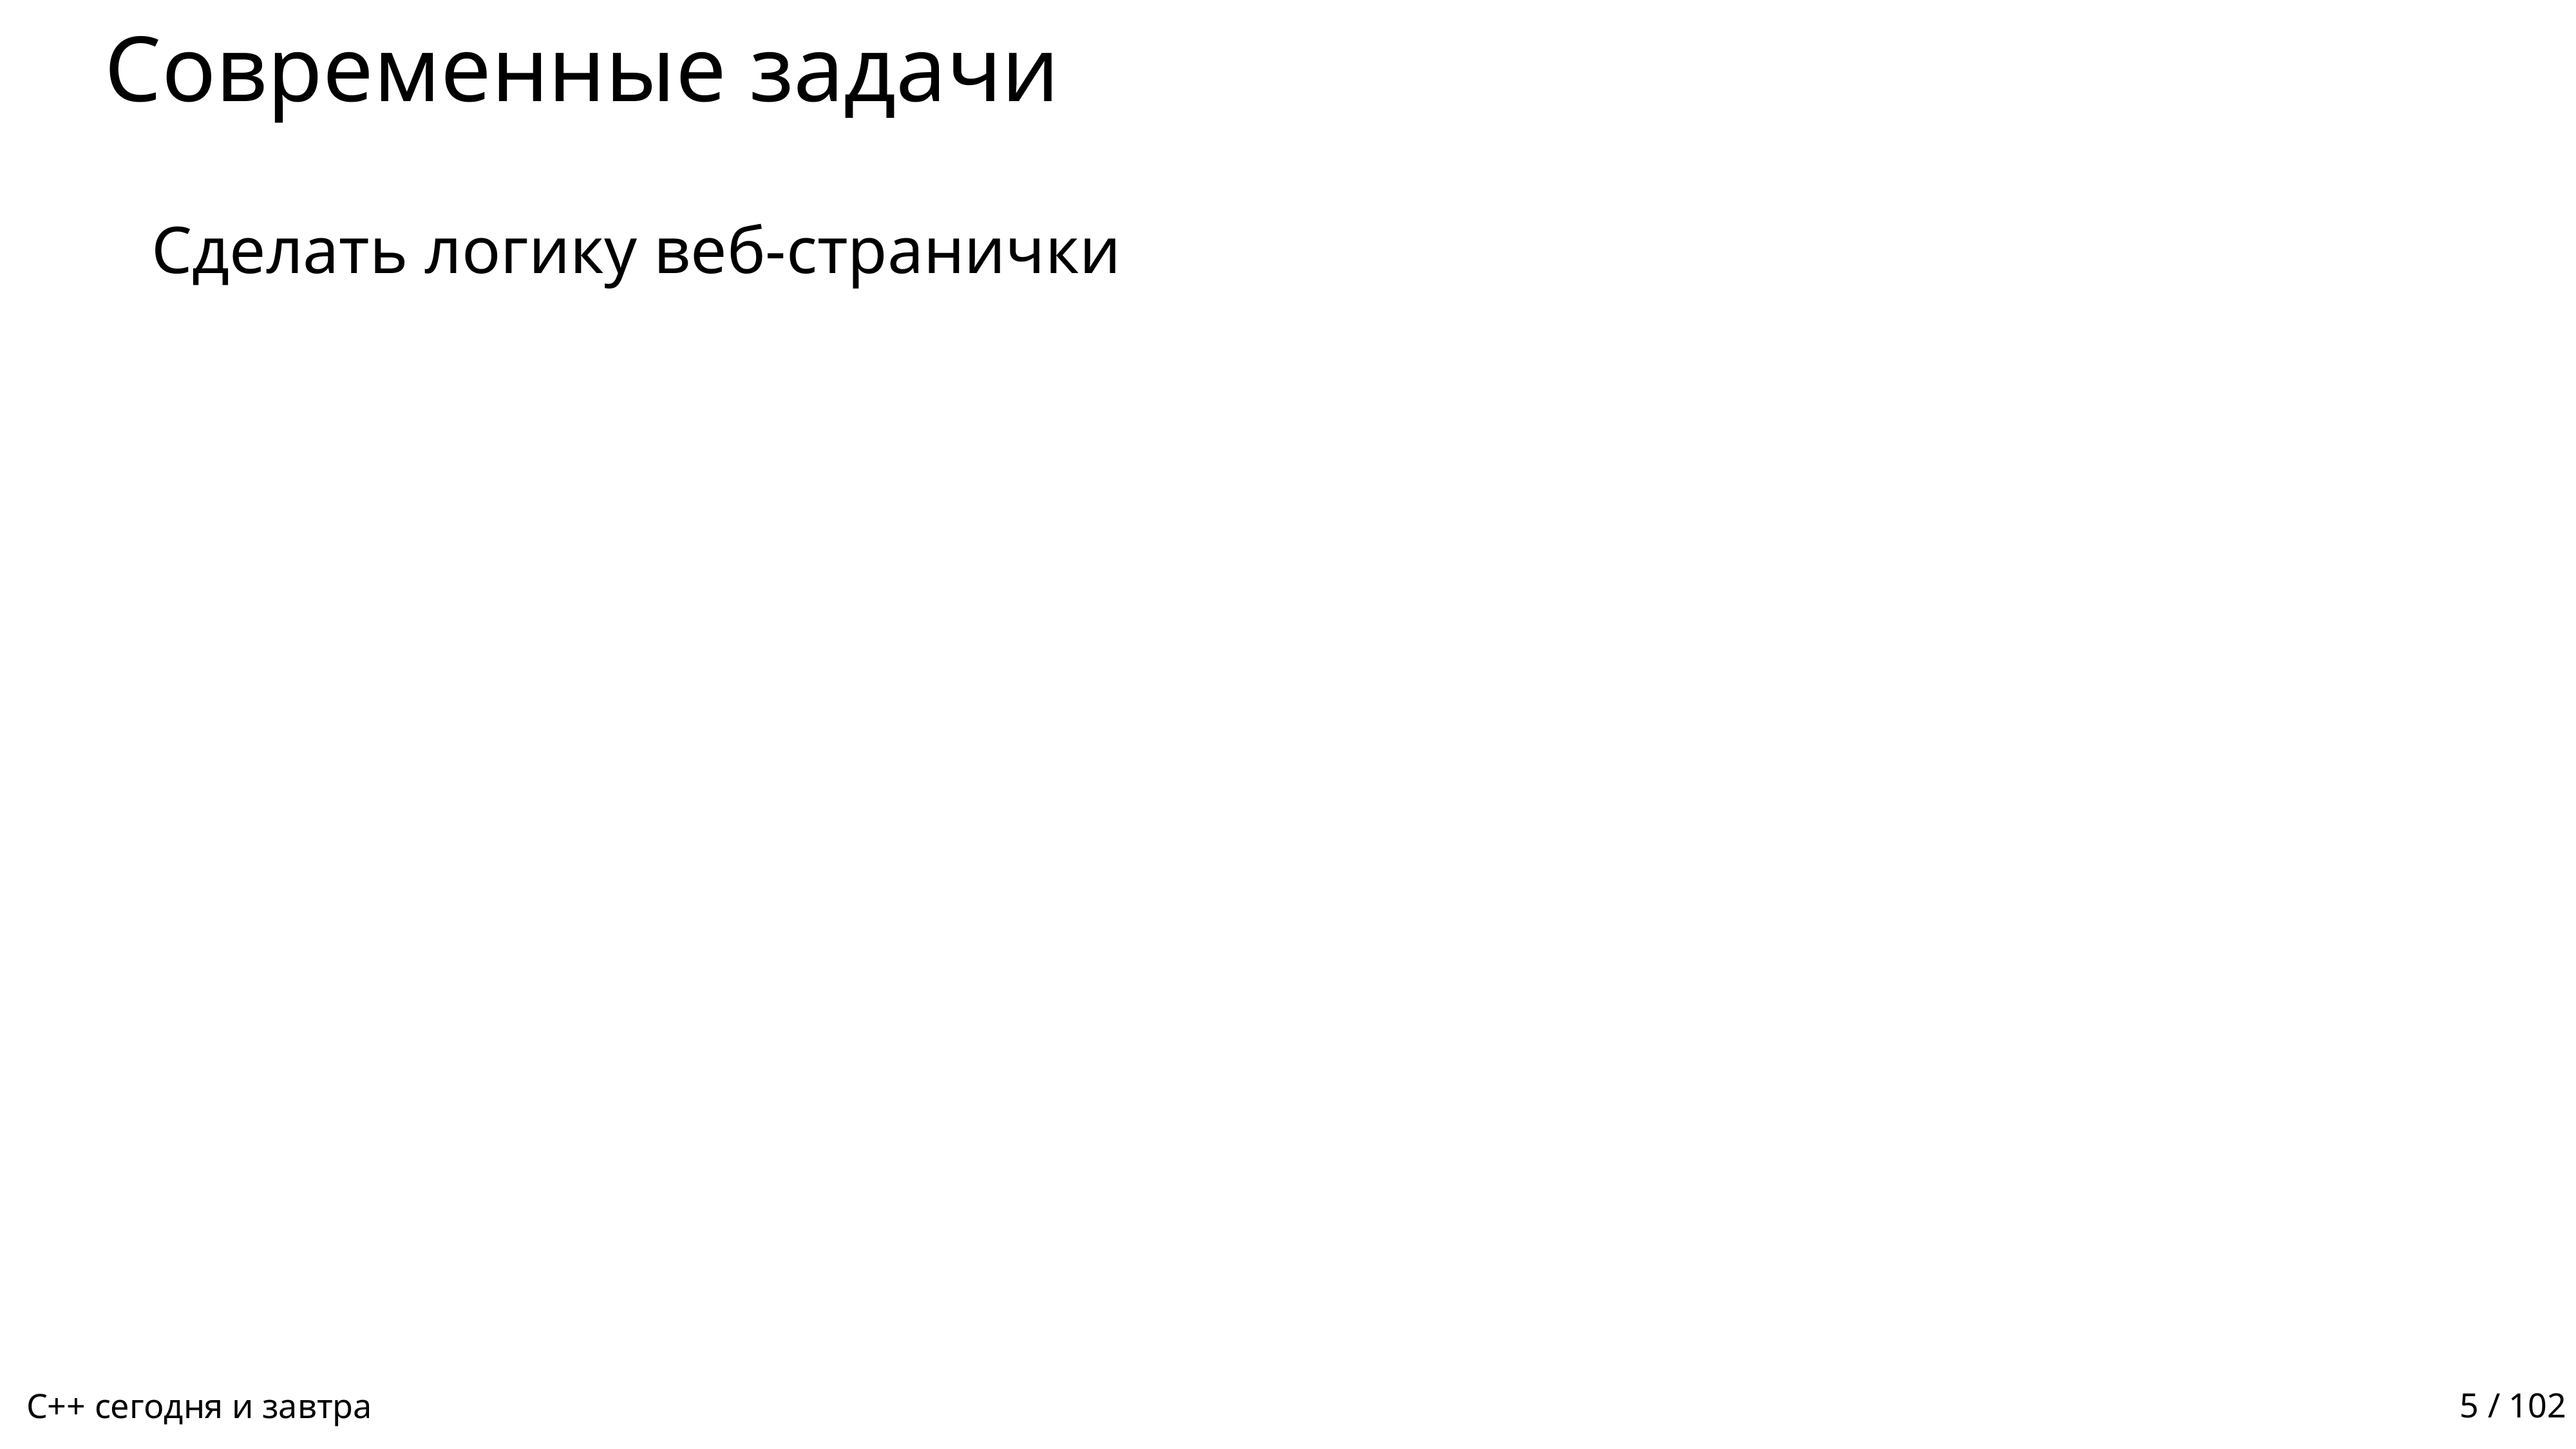

Современные задачи
# Сделать логику веб-странички
C++ сегодня и завтра